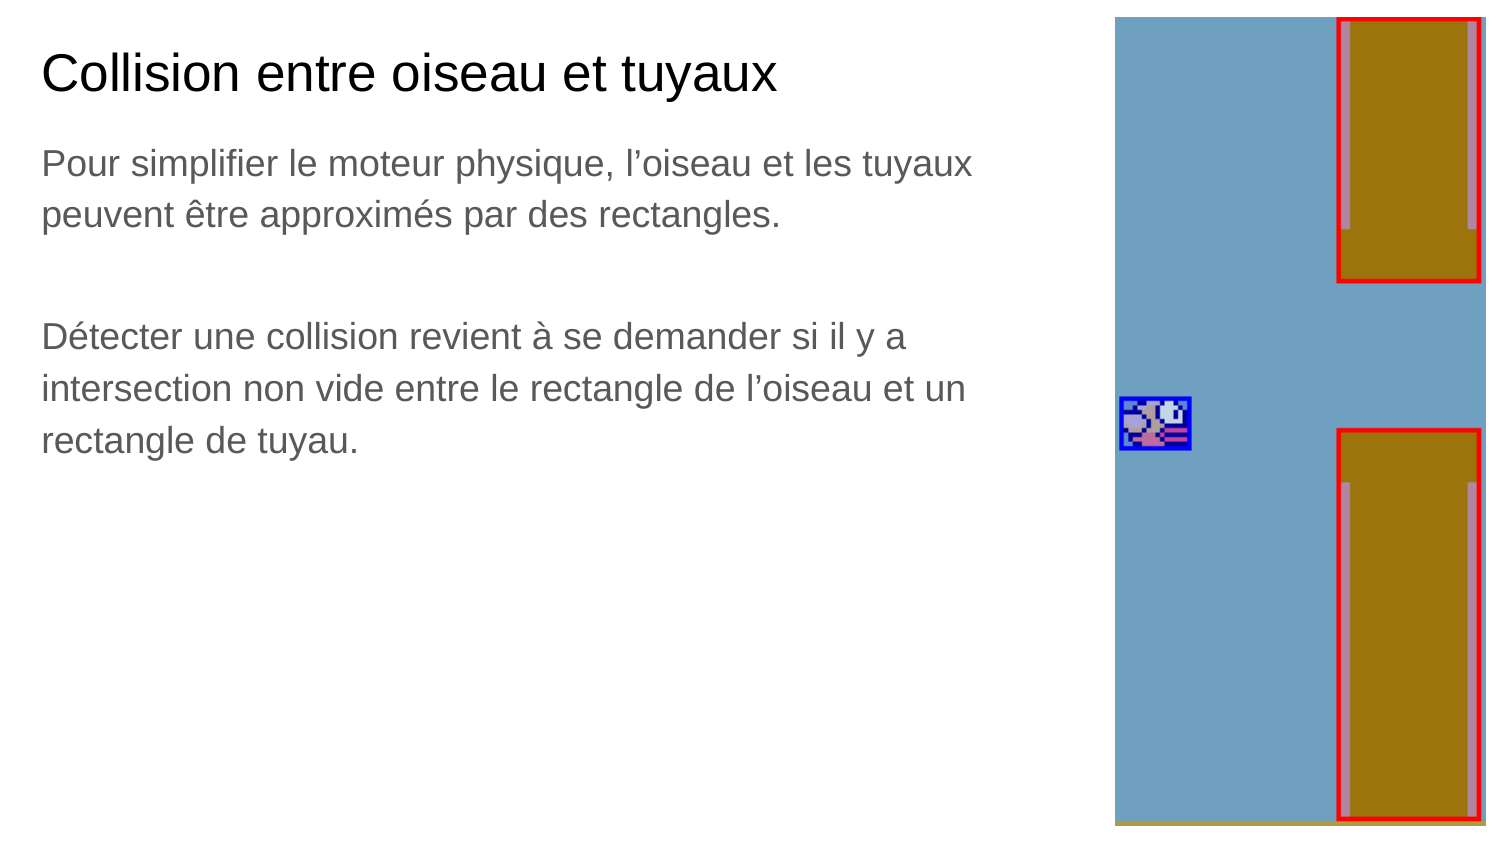

# Collision entre oiseau et tuyaux
Pour simplifier le moteur physique, l’oiseau et les tuyaux peuvent être approximés par des rectangles.
Détecter une collision revient à se demander si il y a intersection non vide entre le rectangle de l’oiseau et un rectangle de tuyau.